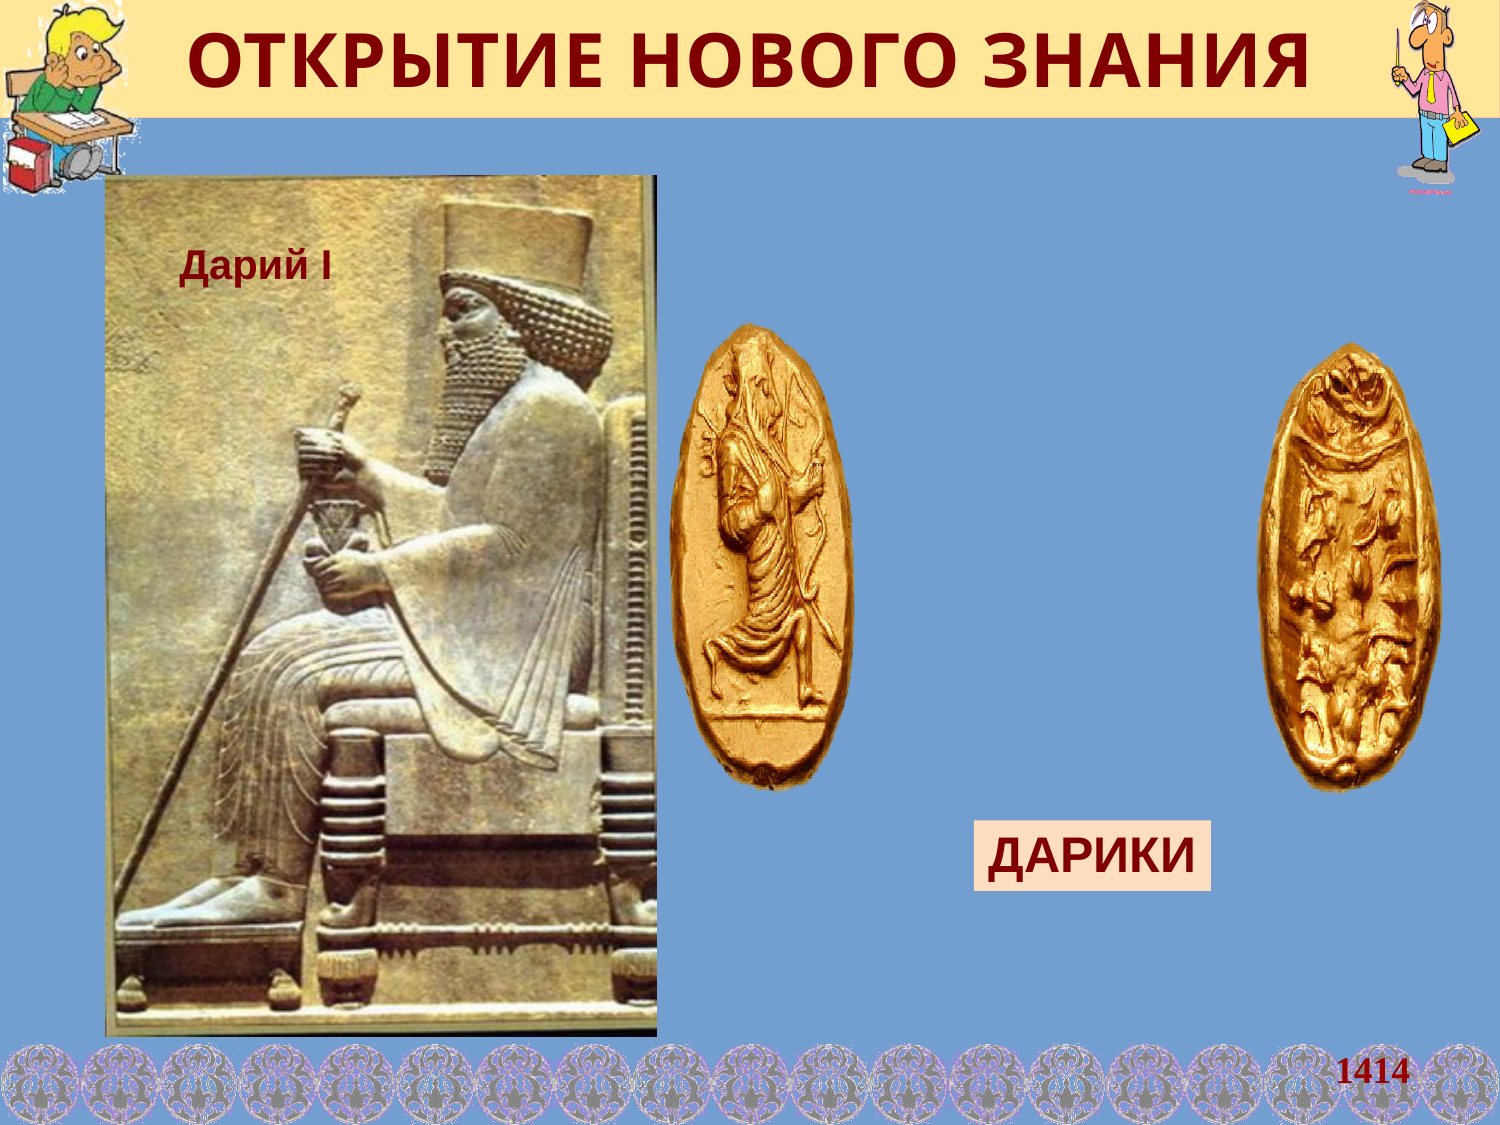

# ОТКРЫТИЕ НОВОГО ЗНАНИЯ
Дарий I
ДАРИКИ